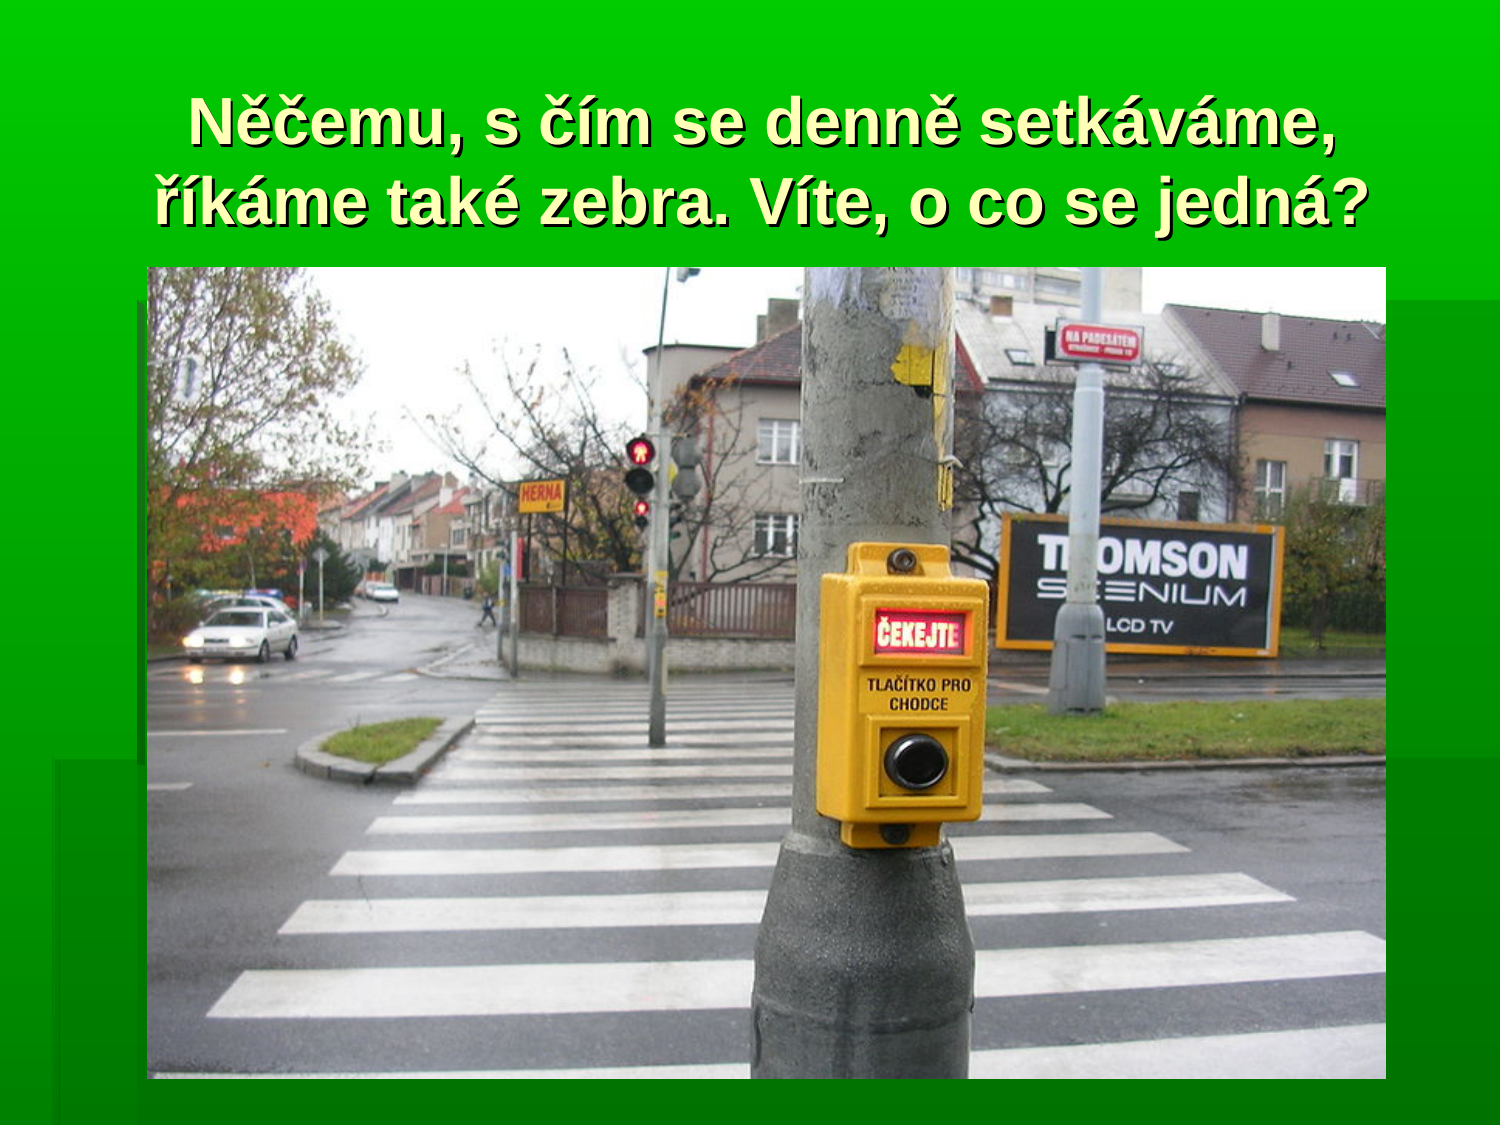

# Něčemu, s čím se denně setkáváme, říkáme také zebra. Víte, o co se jedná?